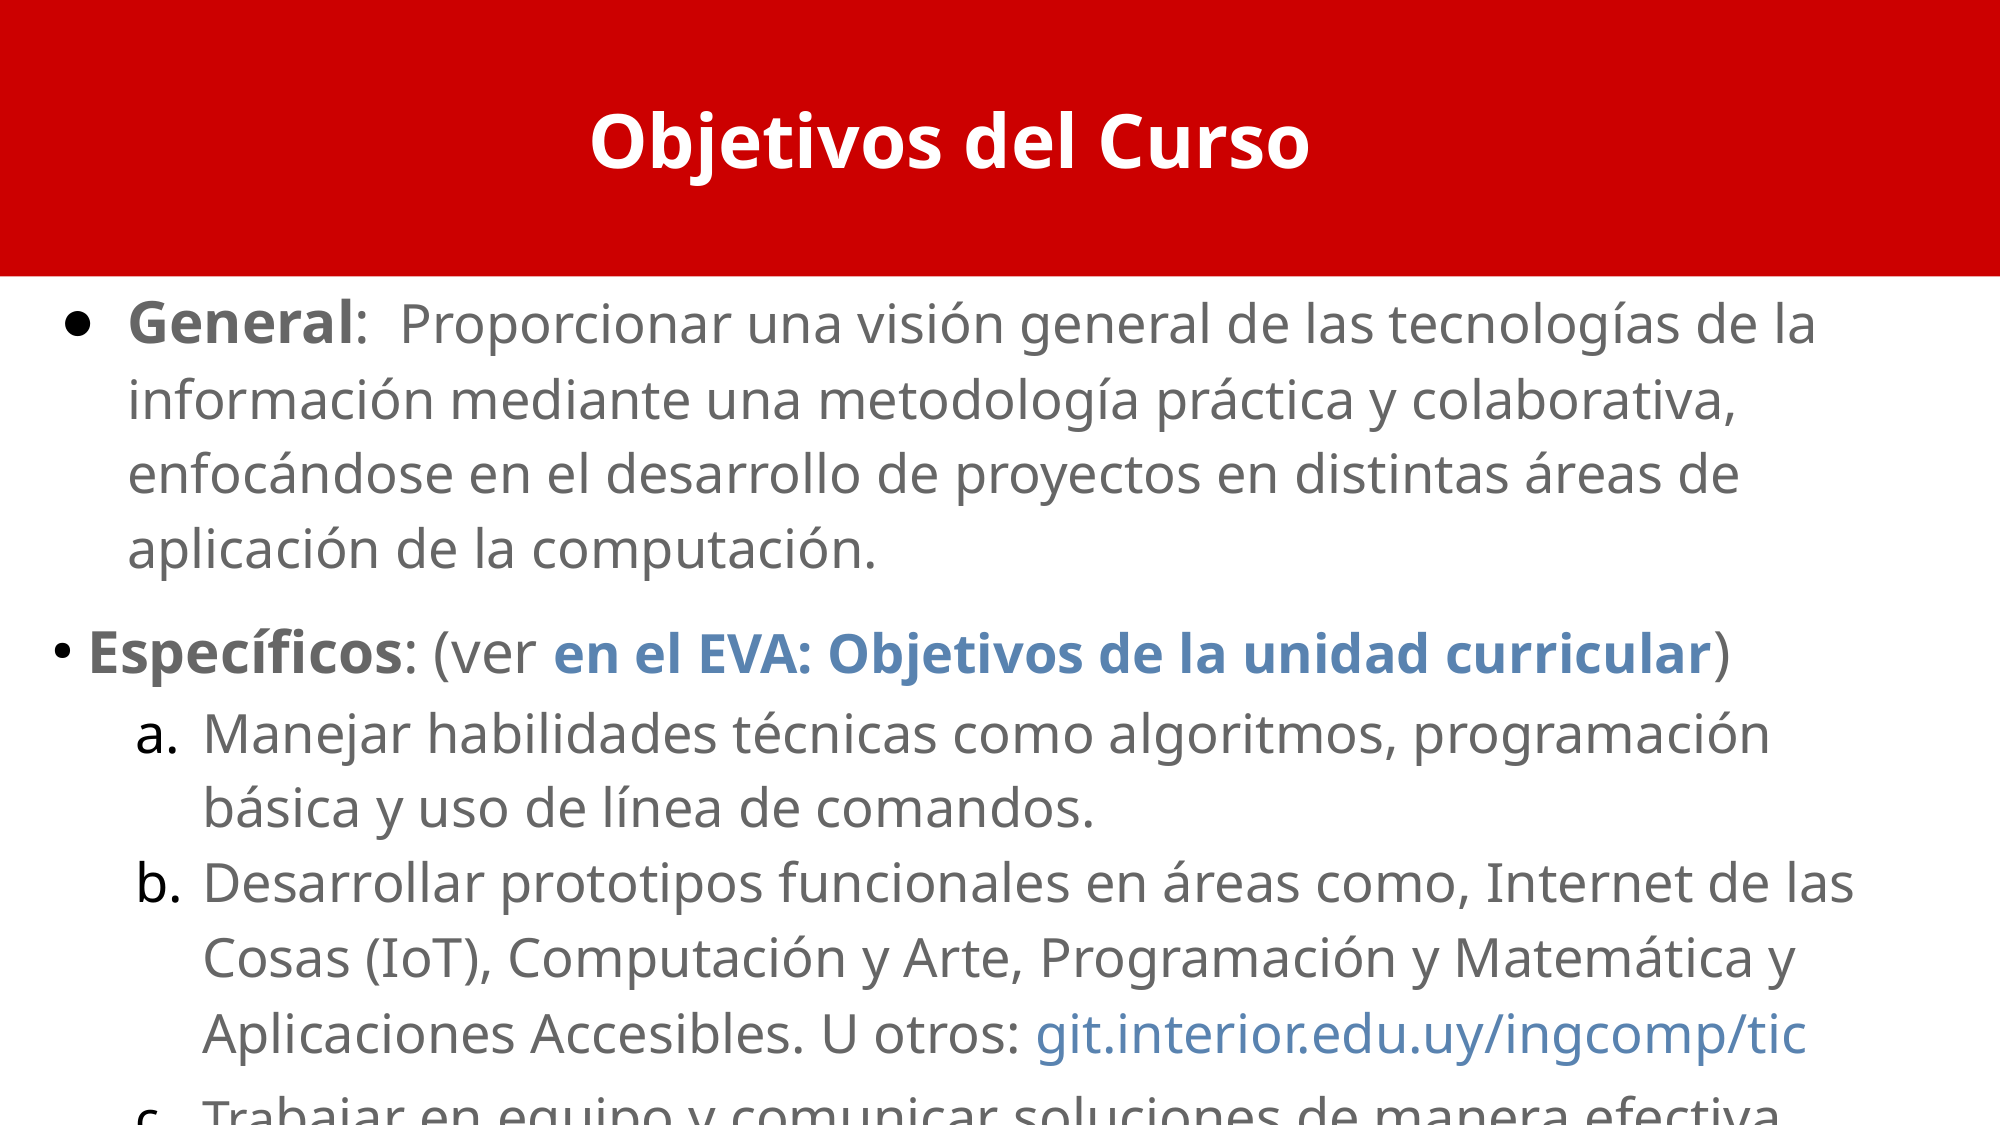

# Objetivos del Curso
General: Proporcionar una visión general de las tecnologías de la información mediante una metodología práctica y colaborativa, enfocándose en el desarrollo de proyectos en distintas áreas de aplicación de la computación.
Específicos: (ver en el EVA: Objetivos de la unidad curricular)
Manejar habilidades técnicas como algoritmos, programación básica y uso de línea de comandos.
Desarrollar prototipos funcionales en áreas como, Internet de las Cosas (IoT), Computación y Arte, Programación y Matemática y Aplicaciones Accesibles. U otros: git.interior.edu.uy/ingcomp/tic
Trabajar en equipo y comunicar soluciones de manera efectiva.
Subtítulo